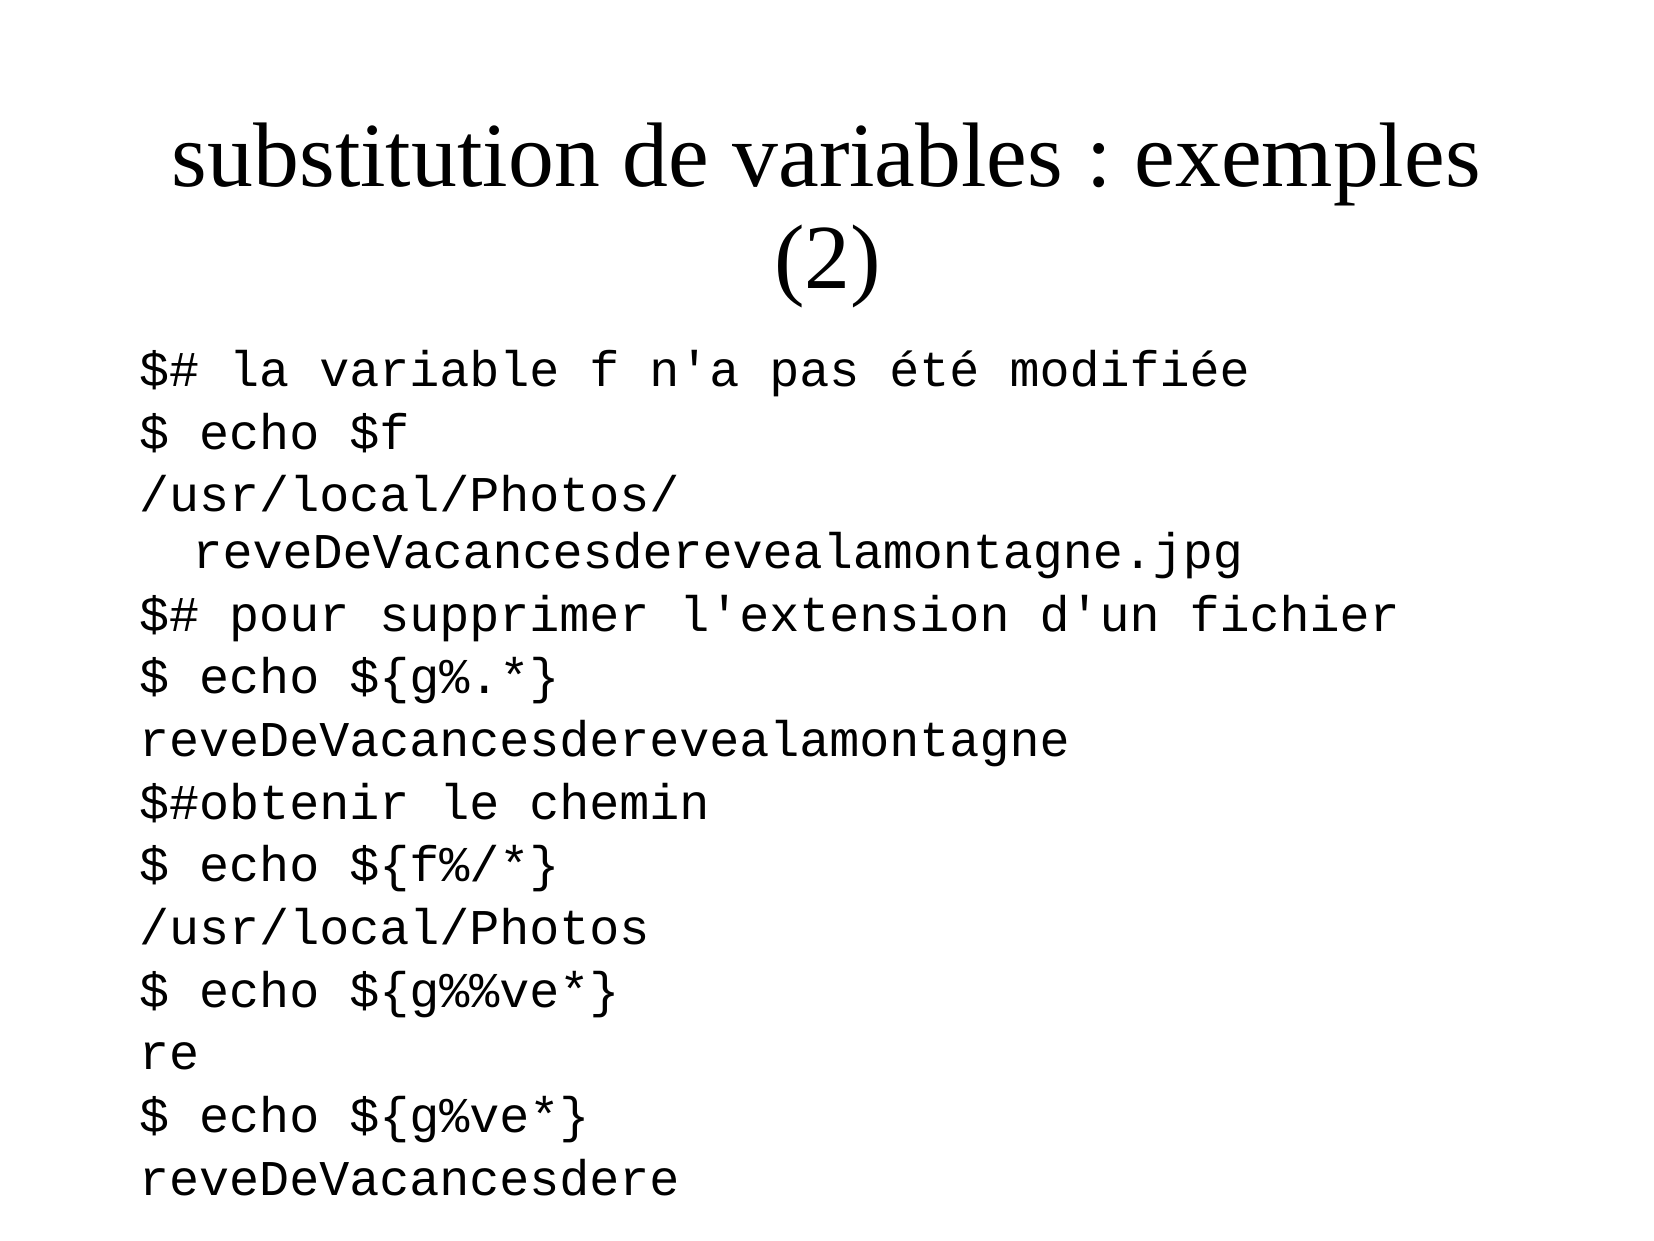

# substitution de variables : exemples (2)
$# la variable f n'a pas été modifiée
$ echo $f
/usr/local/Photos/reveDeVacancesderevealamontagne.jpg
$# pour supprimer l'extension d'un fichier
$ echo ${g%.*}
reveDeVacancesderevealamontagne
$#obtenir le chemin
$ echo ${f%/*}
/usr/local/Photos
$ echo ${g%%ve*}
re
$ echo ${g%ve*}
reveDeVacancesdere